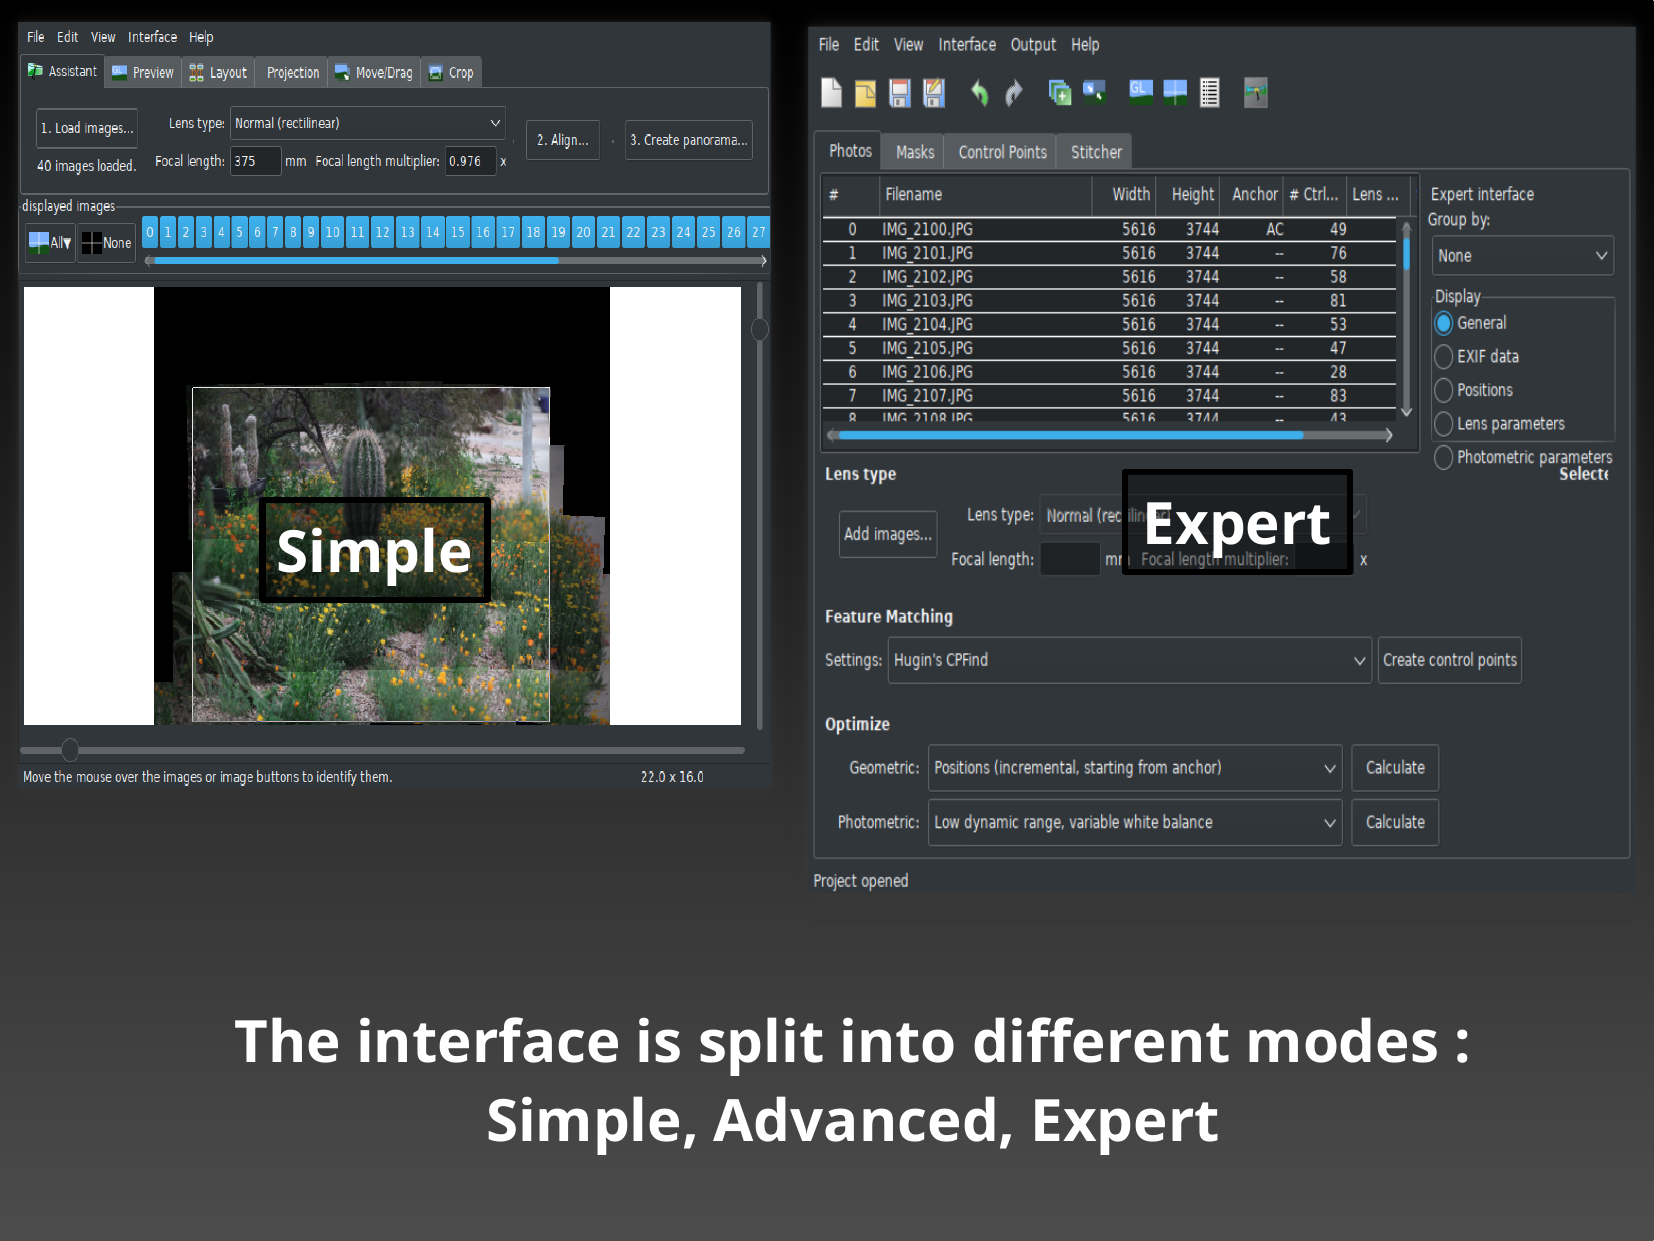

Expert
Simple
The interface is split into different modes :
Simple, Advanced, Expert